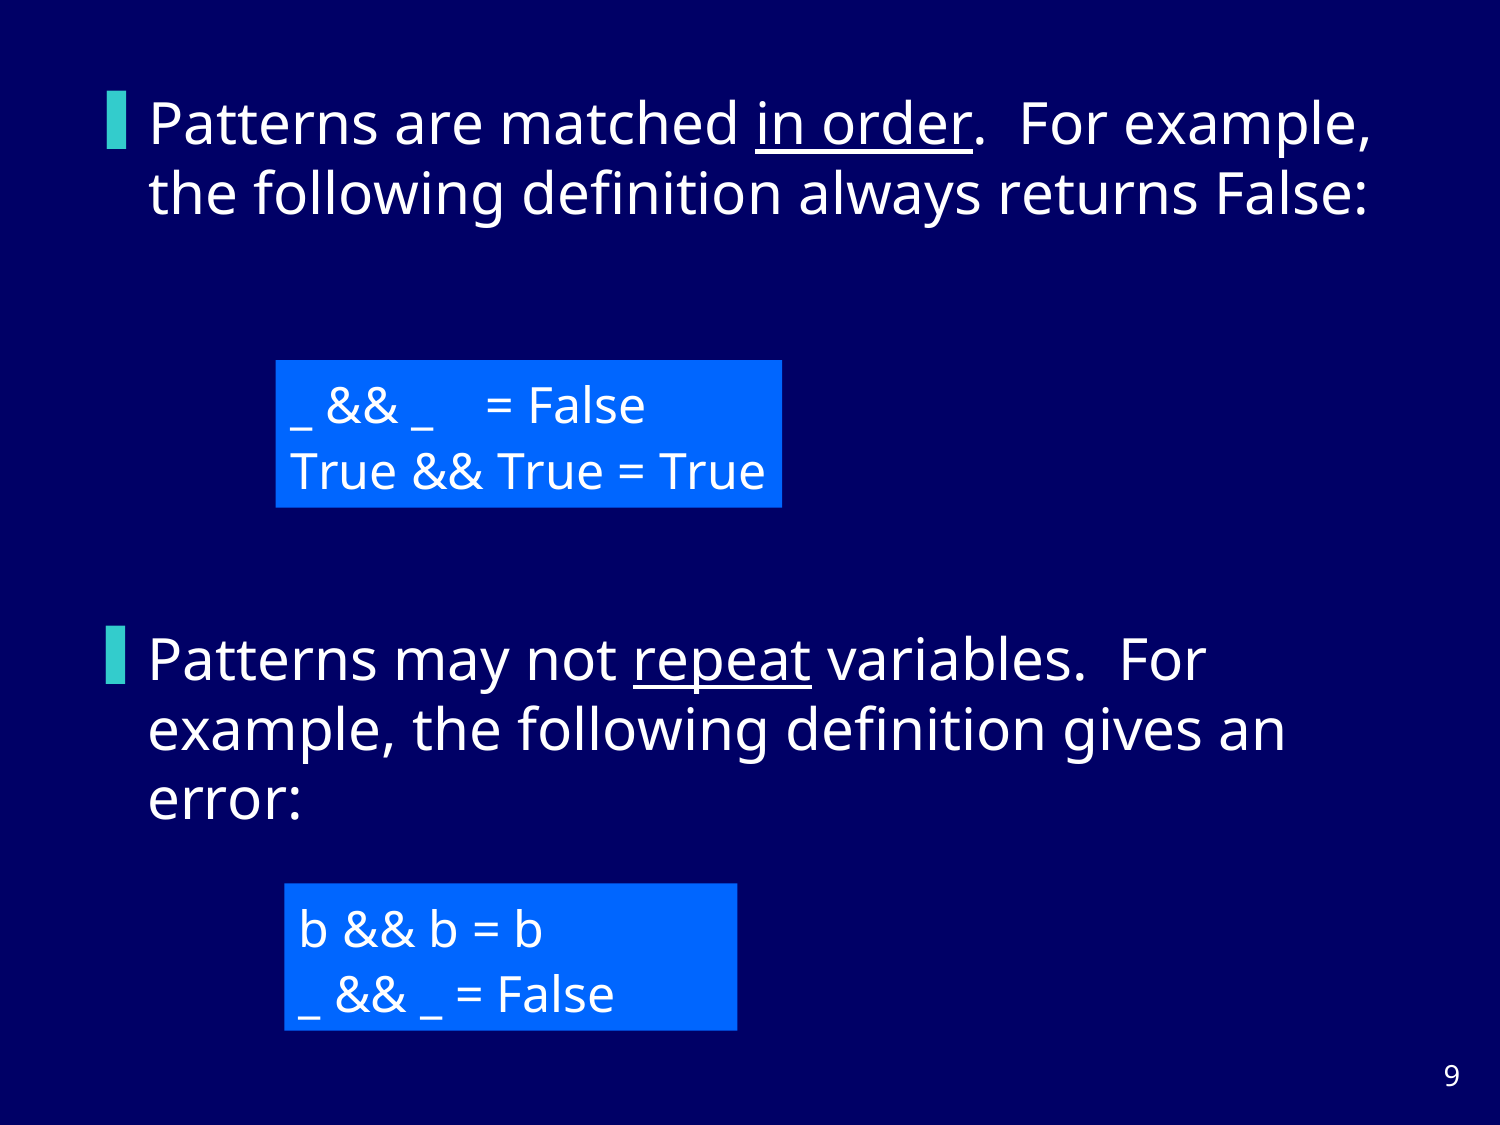

Patterns are matched in order. For example, the following definition always returns False:
_ && _ = False
True && True = True
Patterns may not repeat variables. For example, the following definition gives an error:
b && b = b
_ && _ = False